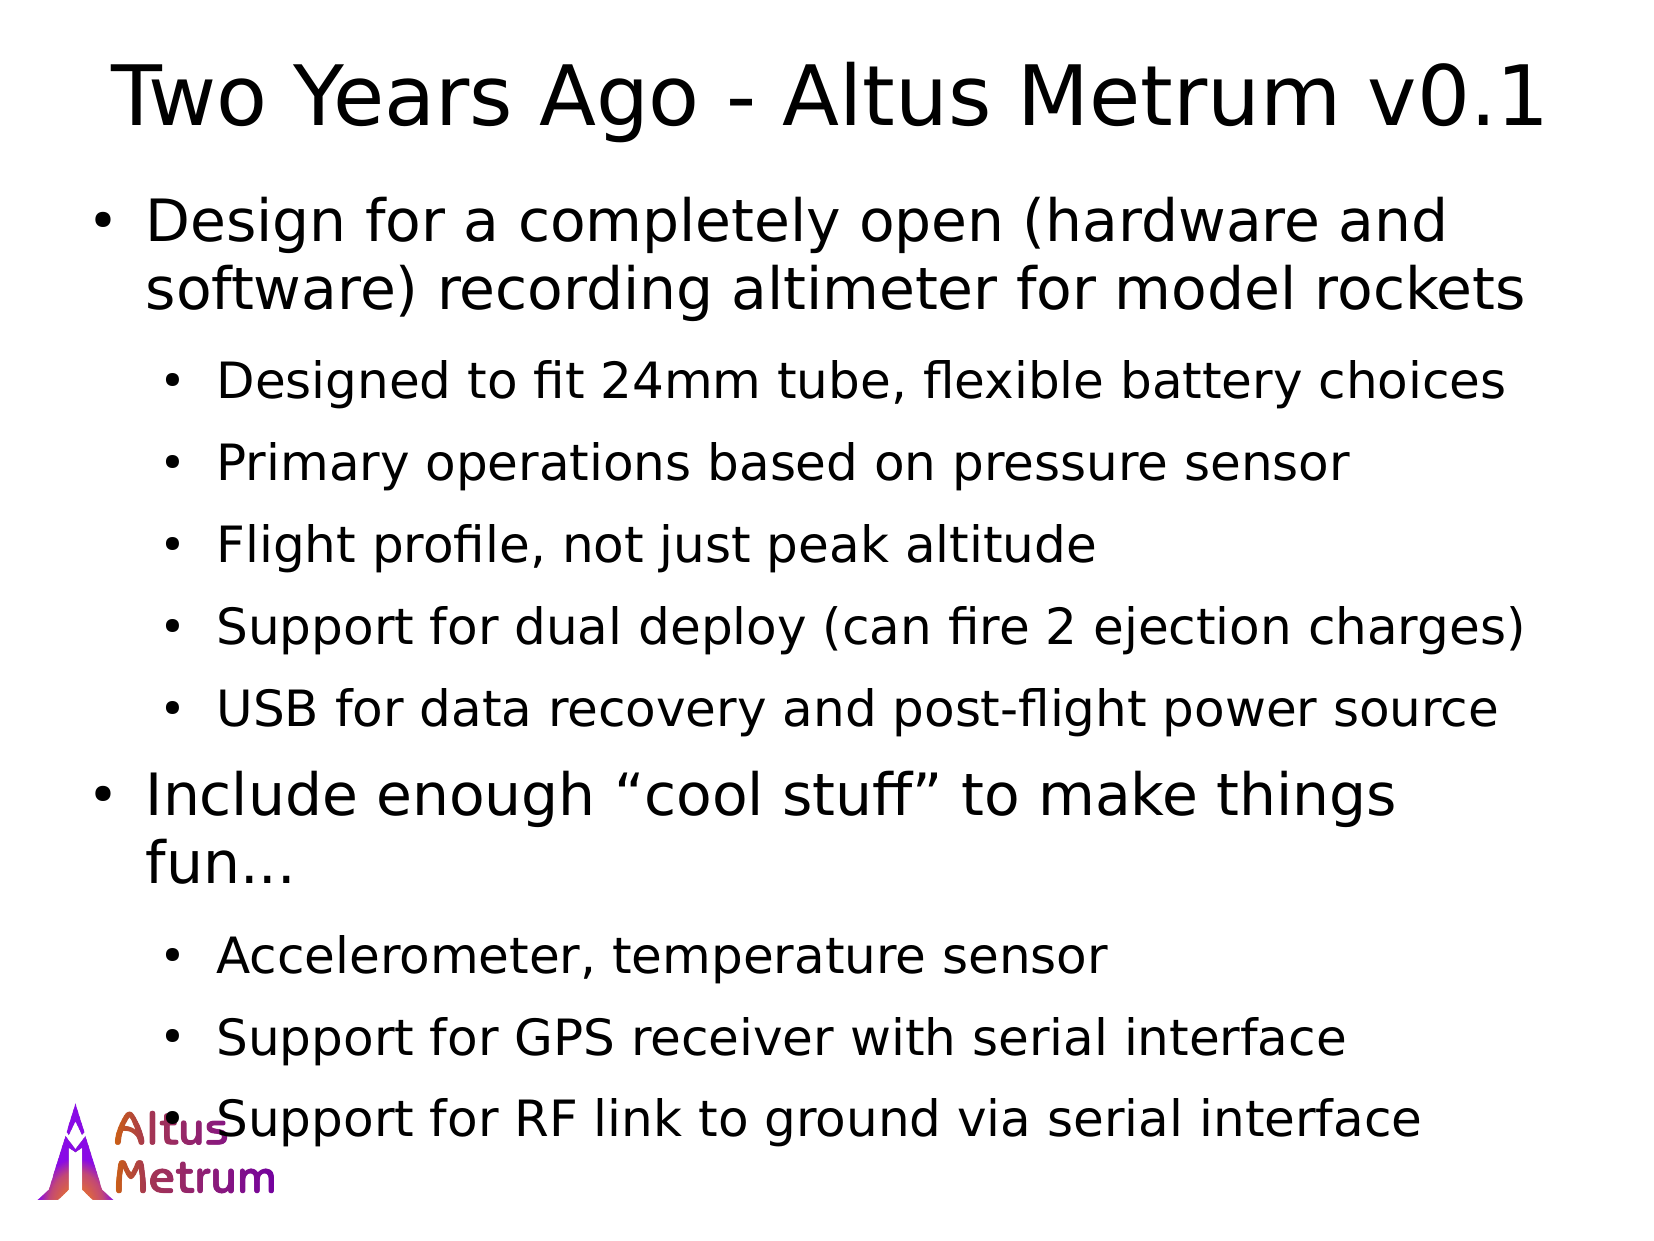

# Two Years Ago - Altus Metrum v0.1
Design for a completely open (hardware and software) recording altimeter for model rockets
Designed to fit 24mm tube, flexible battery choices
Primary operations based on pressure sensor
Flight profile, not just peak altitude
Support for dual deploy (can fire 2 ejection charges)
USB for data recovery and post-flight power source
Include enough “cool stuff” to make things fun...
Accelerometer, temperature sensor
Support for GPS receiver with serial interface
Support for RF link to ground via serial interface